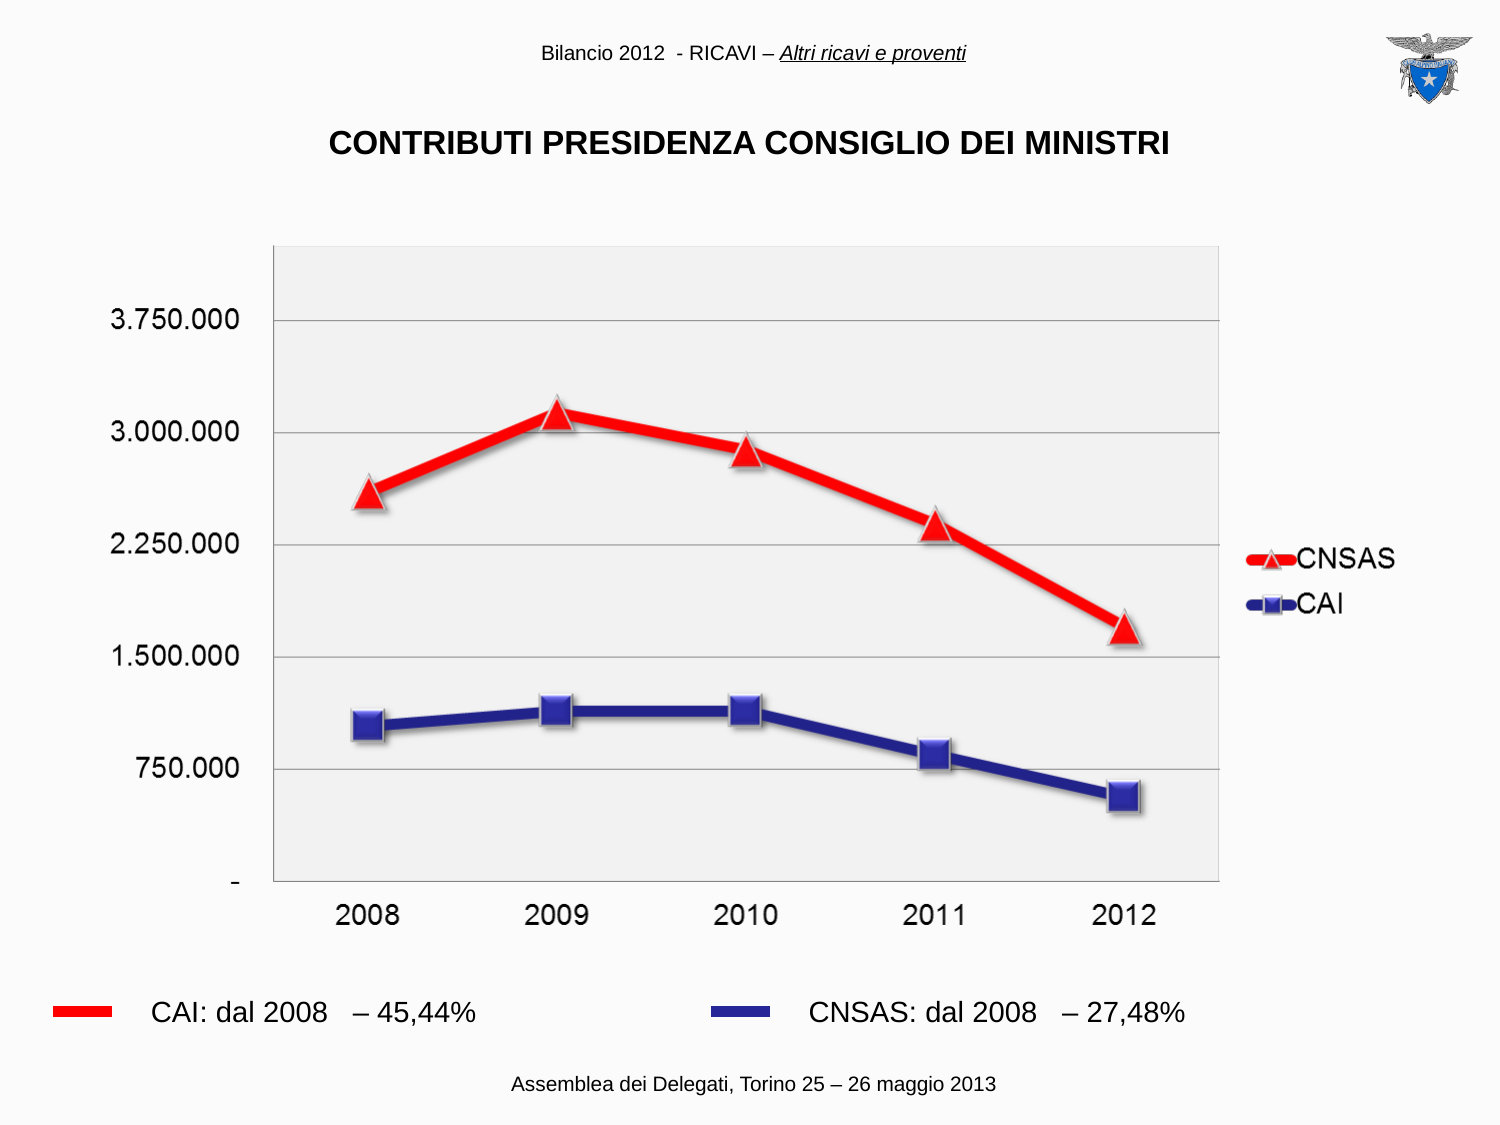

Bilancio 2012 - RICAVI – Altri ricavi e proventi
CONTRIBUTI PRESIDENZA CONSIGLIO DEI MINISTRI
CAI: dal 2008 – 45,44%
CNSAS: dal 2008 – 27,48%
Assemblea dei Delegati, Torino 25 – 26 maggio 2013